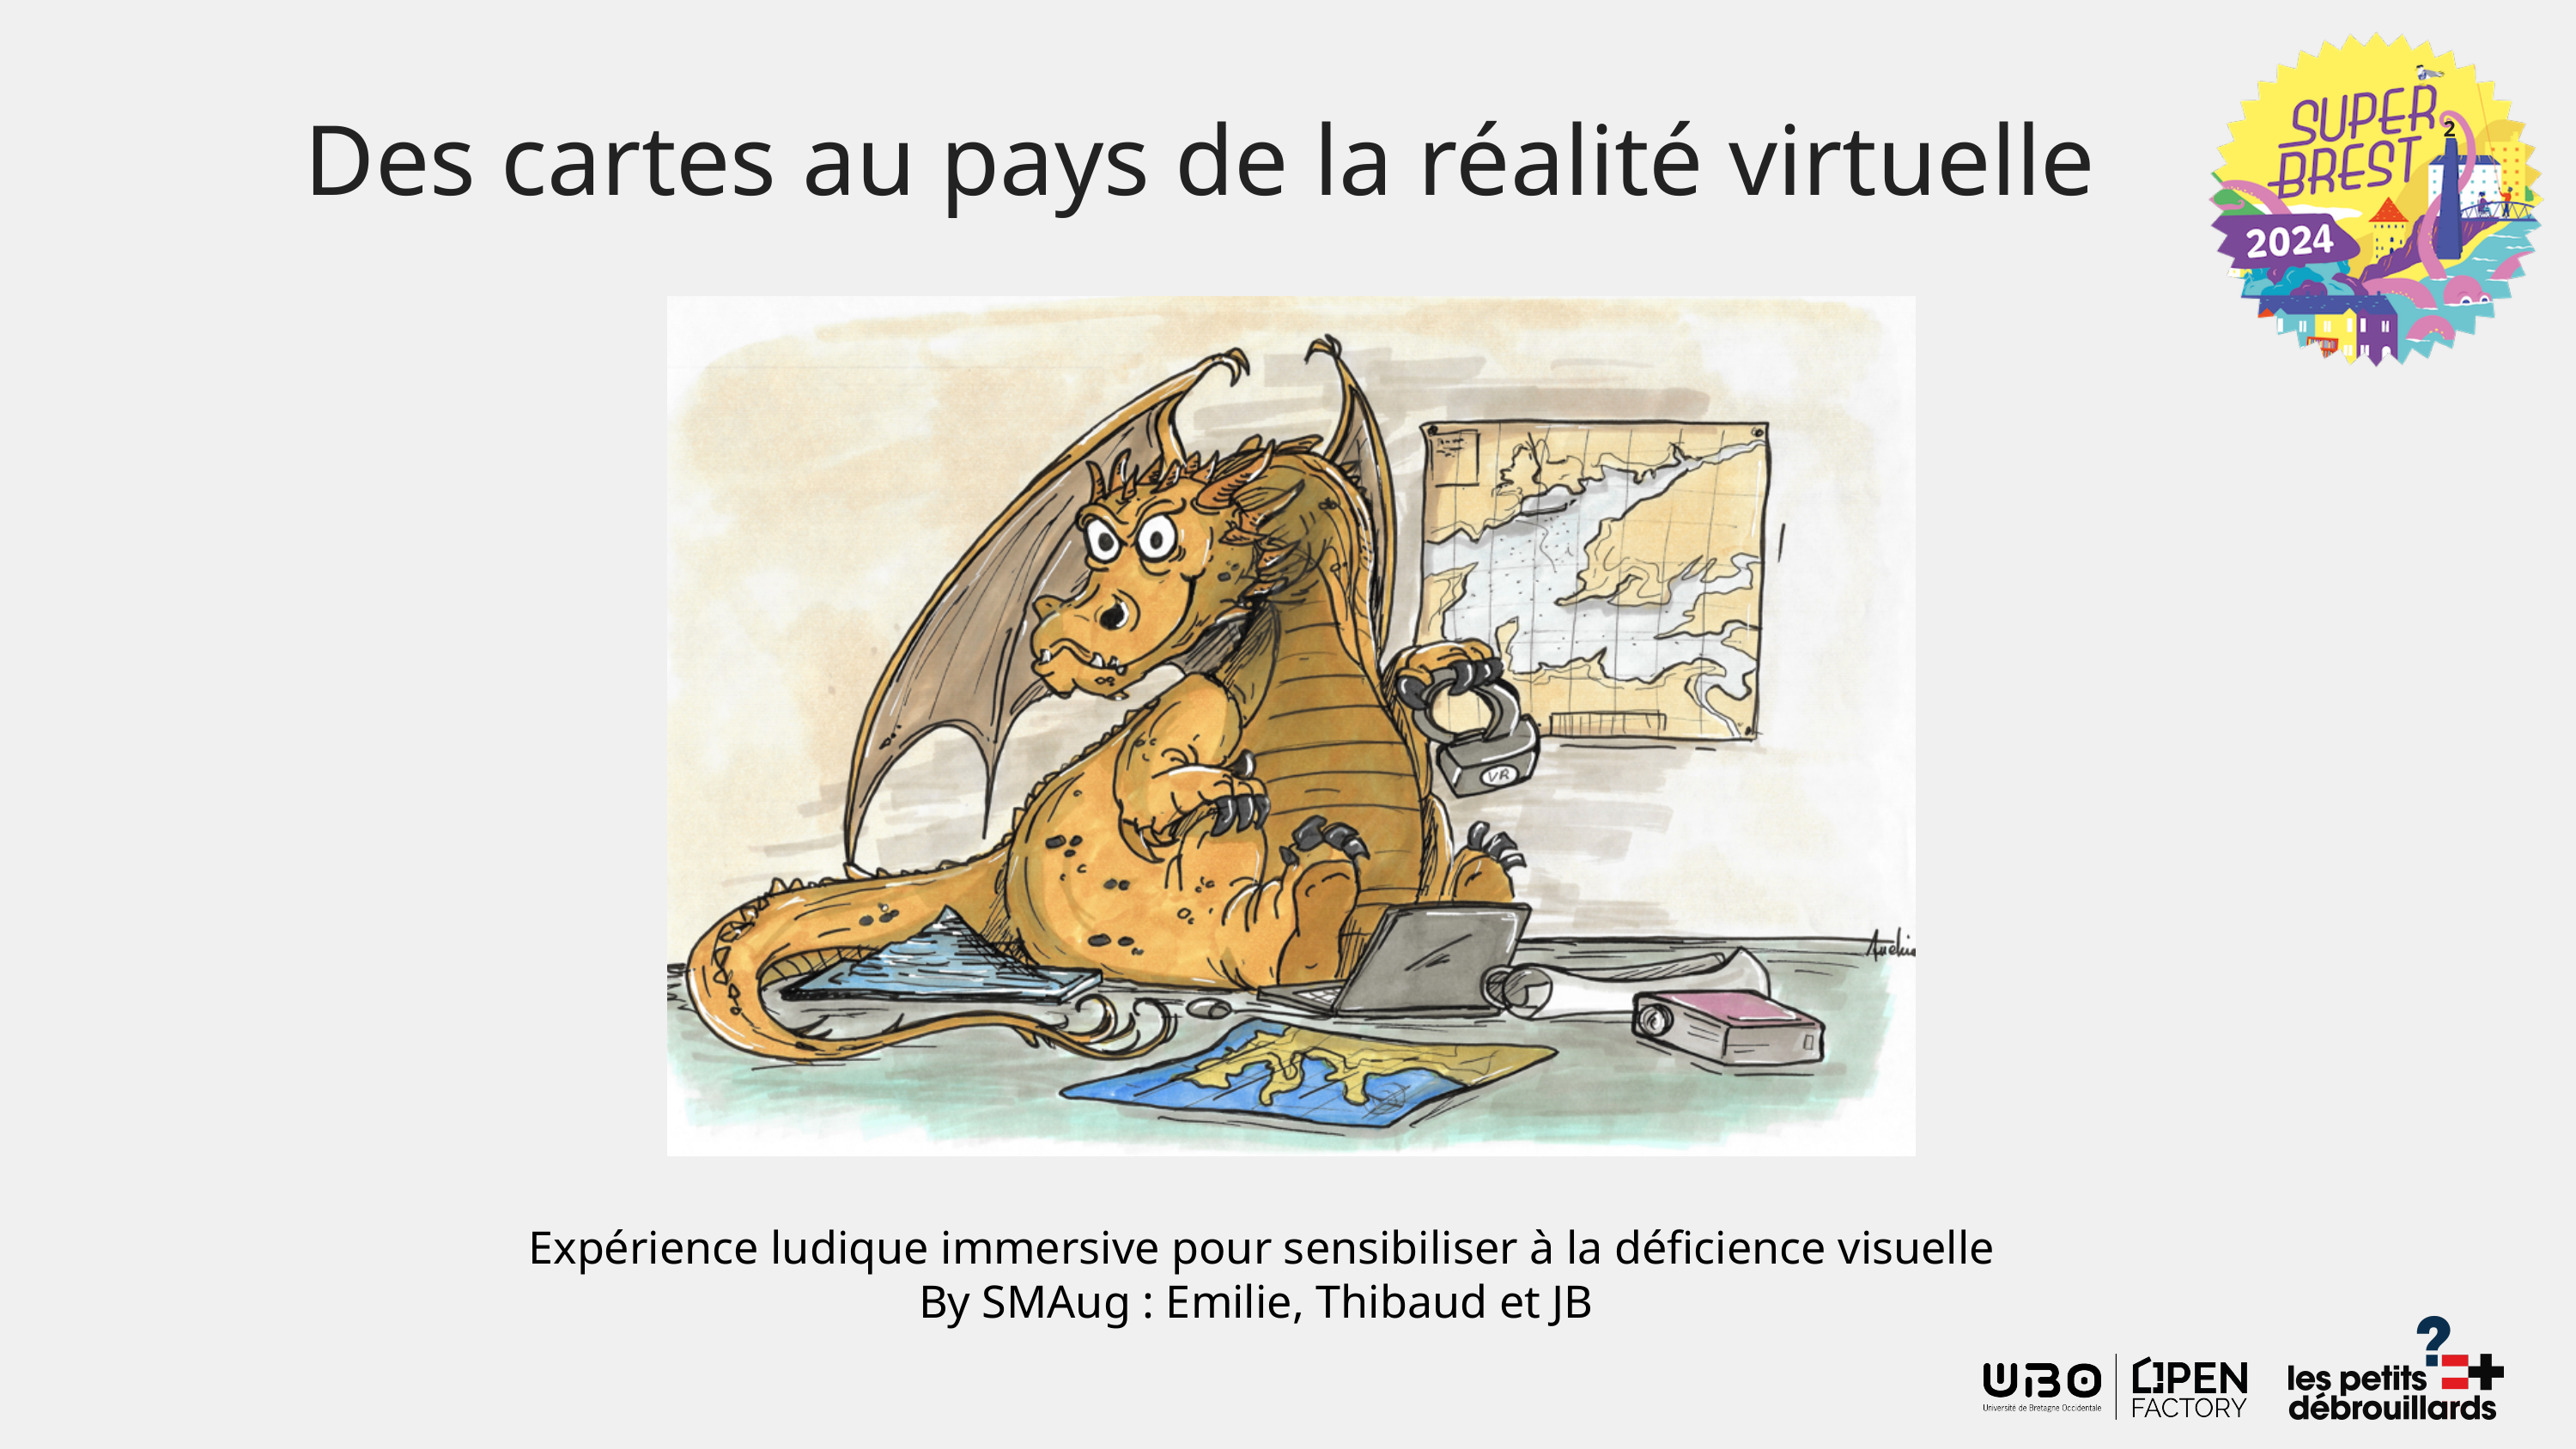

# Des cartes au pays de la réalité virtuelle
Expérience ludique immersive pour sensibiliser à la déficience visuelle
By SMAug : Emilie, Thibaud et JB